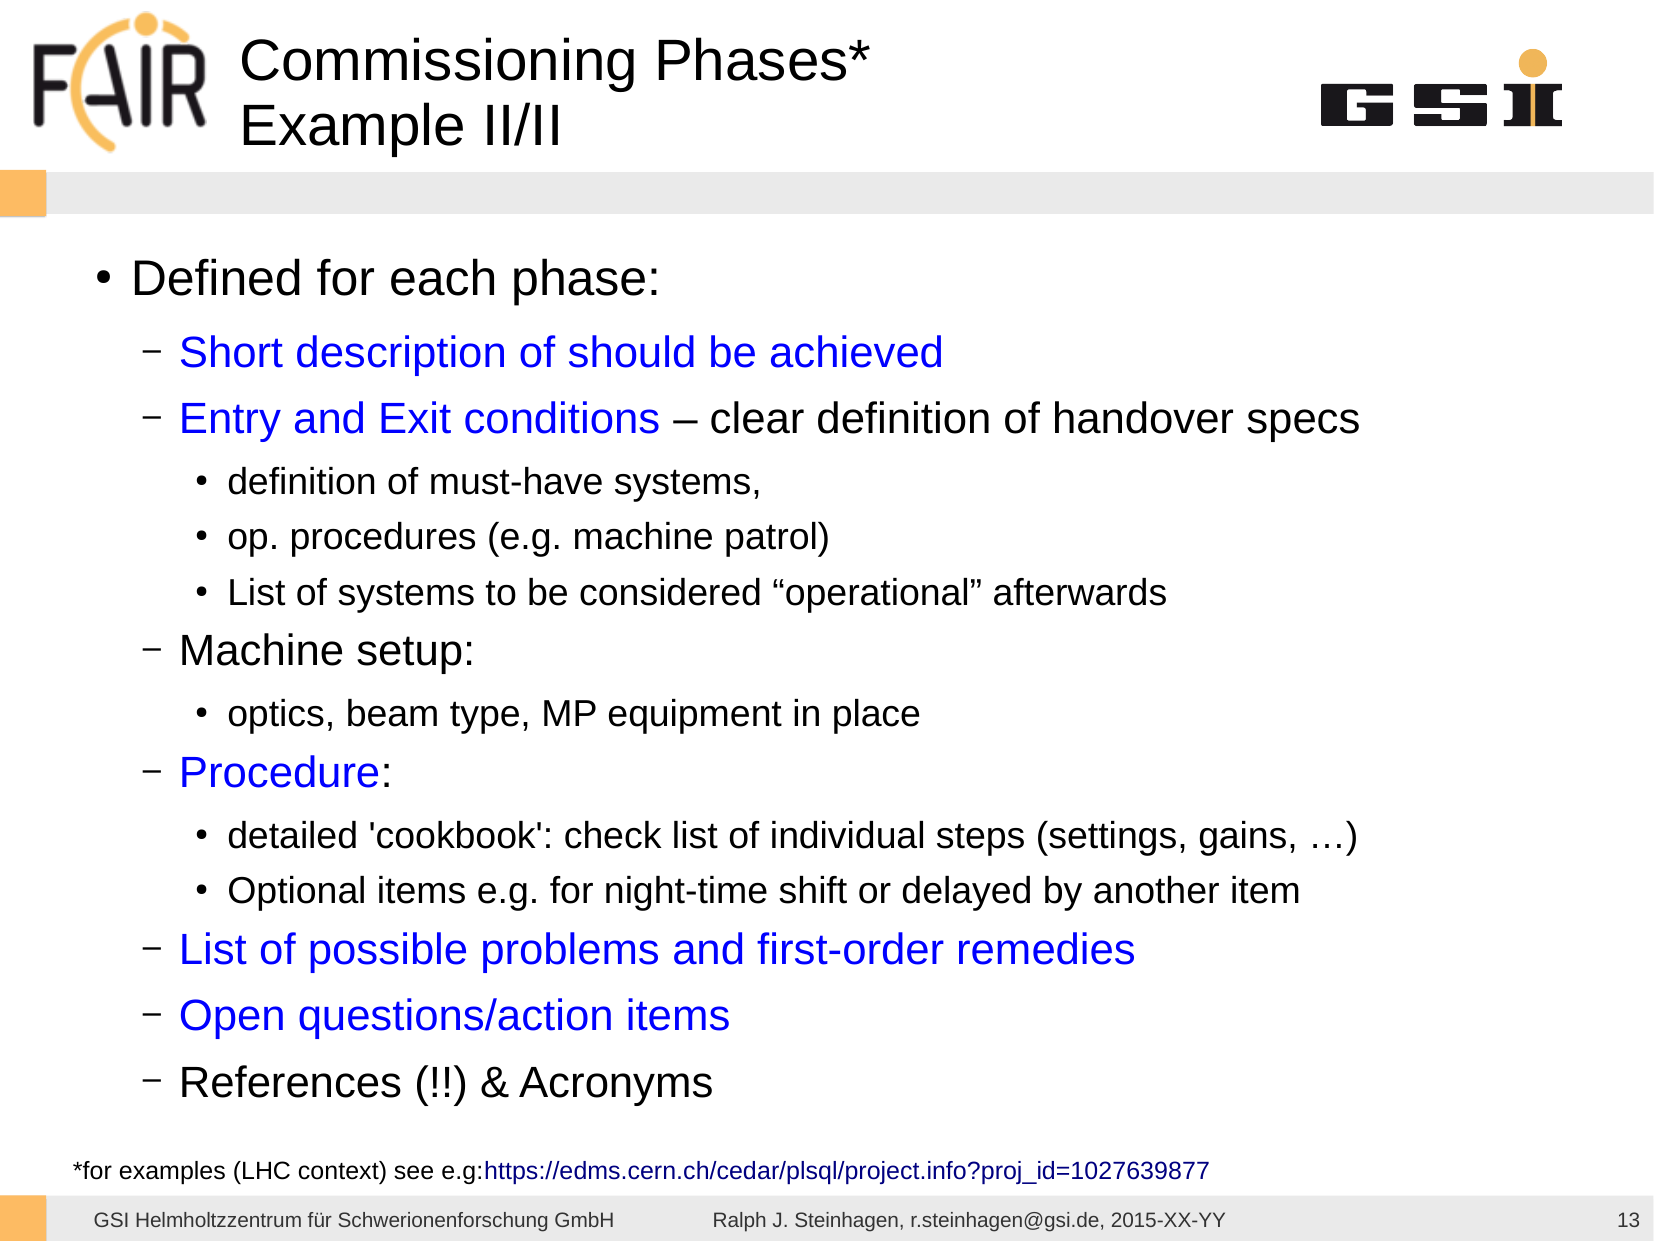

# Commissioning Phases* Example II/II
Defined for each phase:
Short description of should be achieved
Entry and Exit conditions – clear definition of handover specs
definition of must-have systems,
op. procedures (e.g. machine patrol)
List of systems to be considered “operational” afterwards
Machine setup:
optics, beam type, MP equipment in place
Procedure:
detailed 'cookbook': check list of individual steps (settings, gains, …)
Optional items e.g. for night-time shift or delayed by another item
List of possible problems and first-order remedies
Open questions/action items
References (!!) & Acronyms
*for examples (LHC context) see e.g:https://edms.cern.ch/cedar/plsql/project.info?proj_id=1027639877